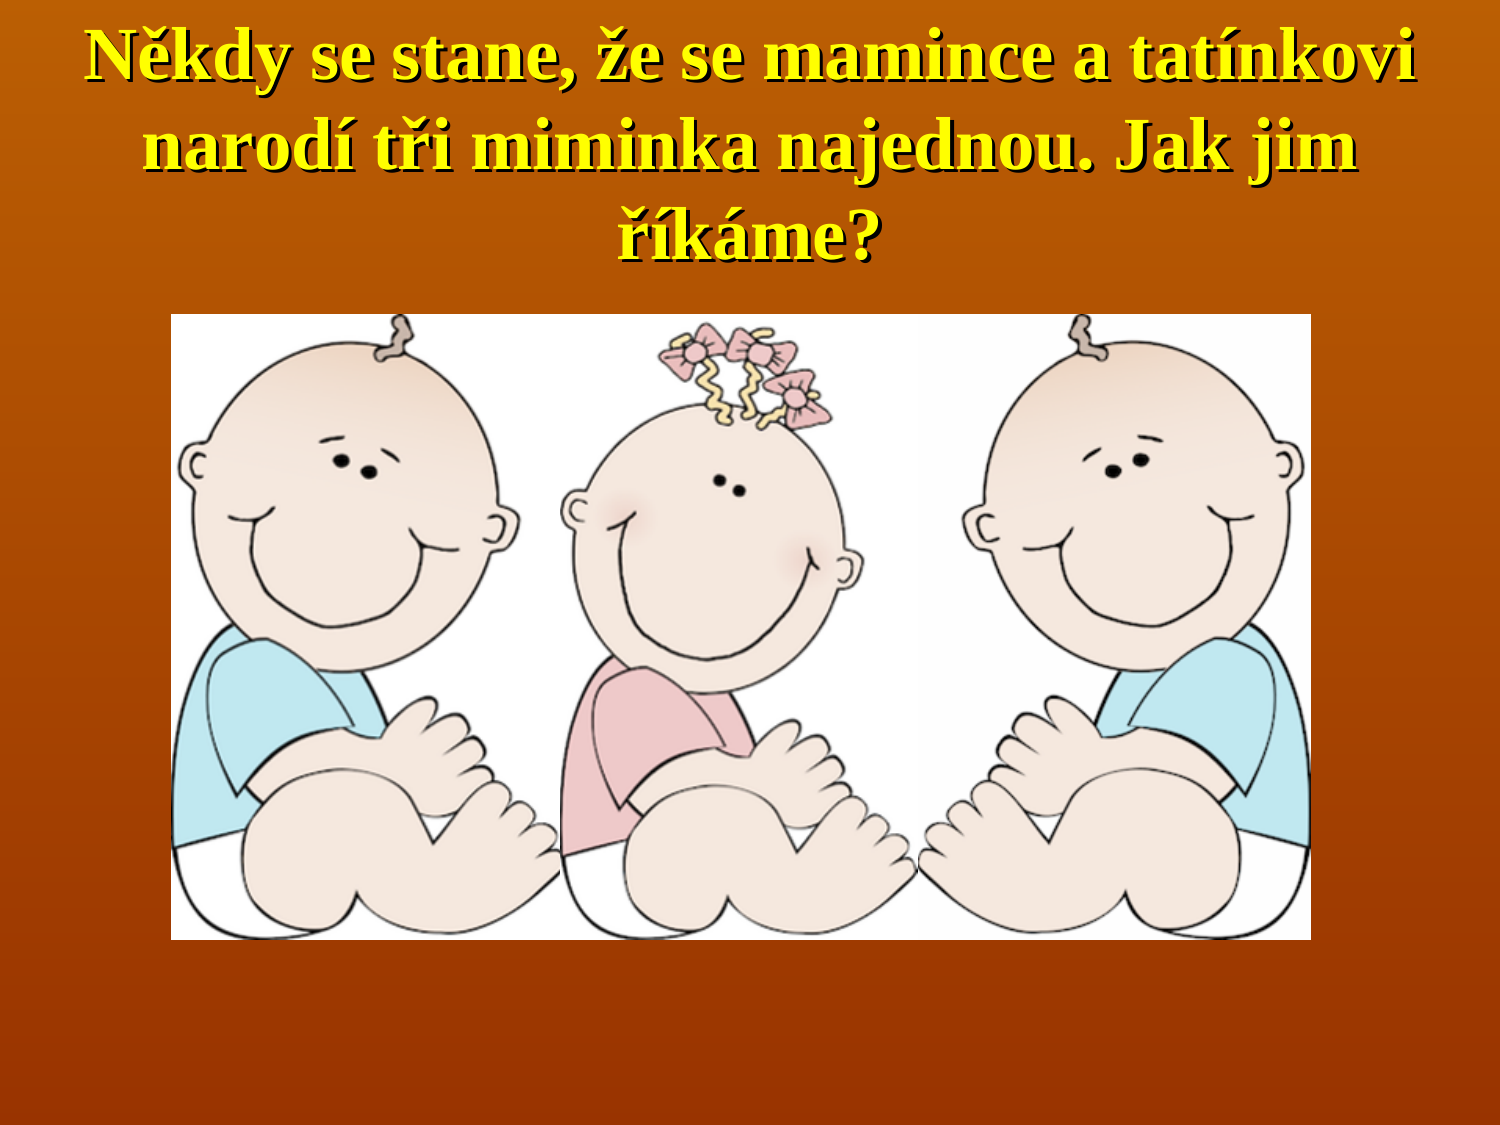

# Někdy se stane, že se mamince a tatínkovi narodí tři miminka najednou. Jak jim říkáme?